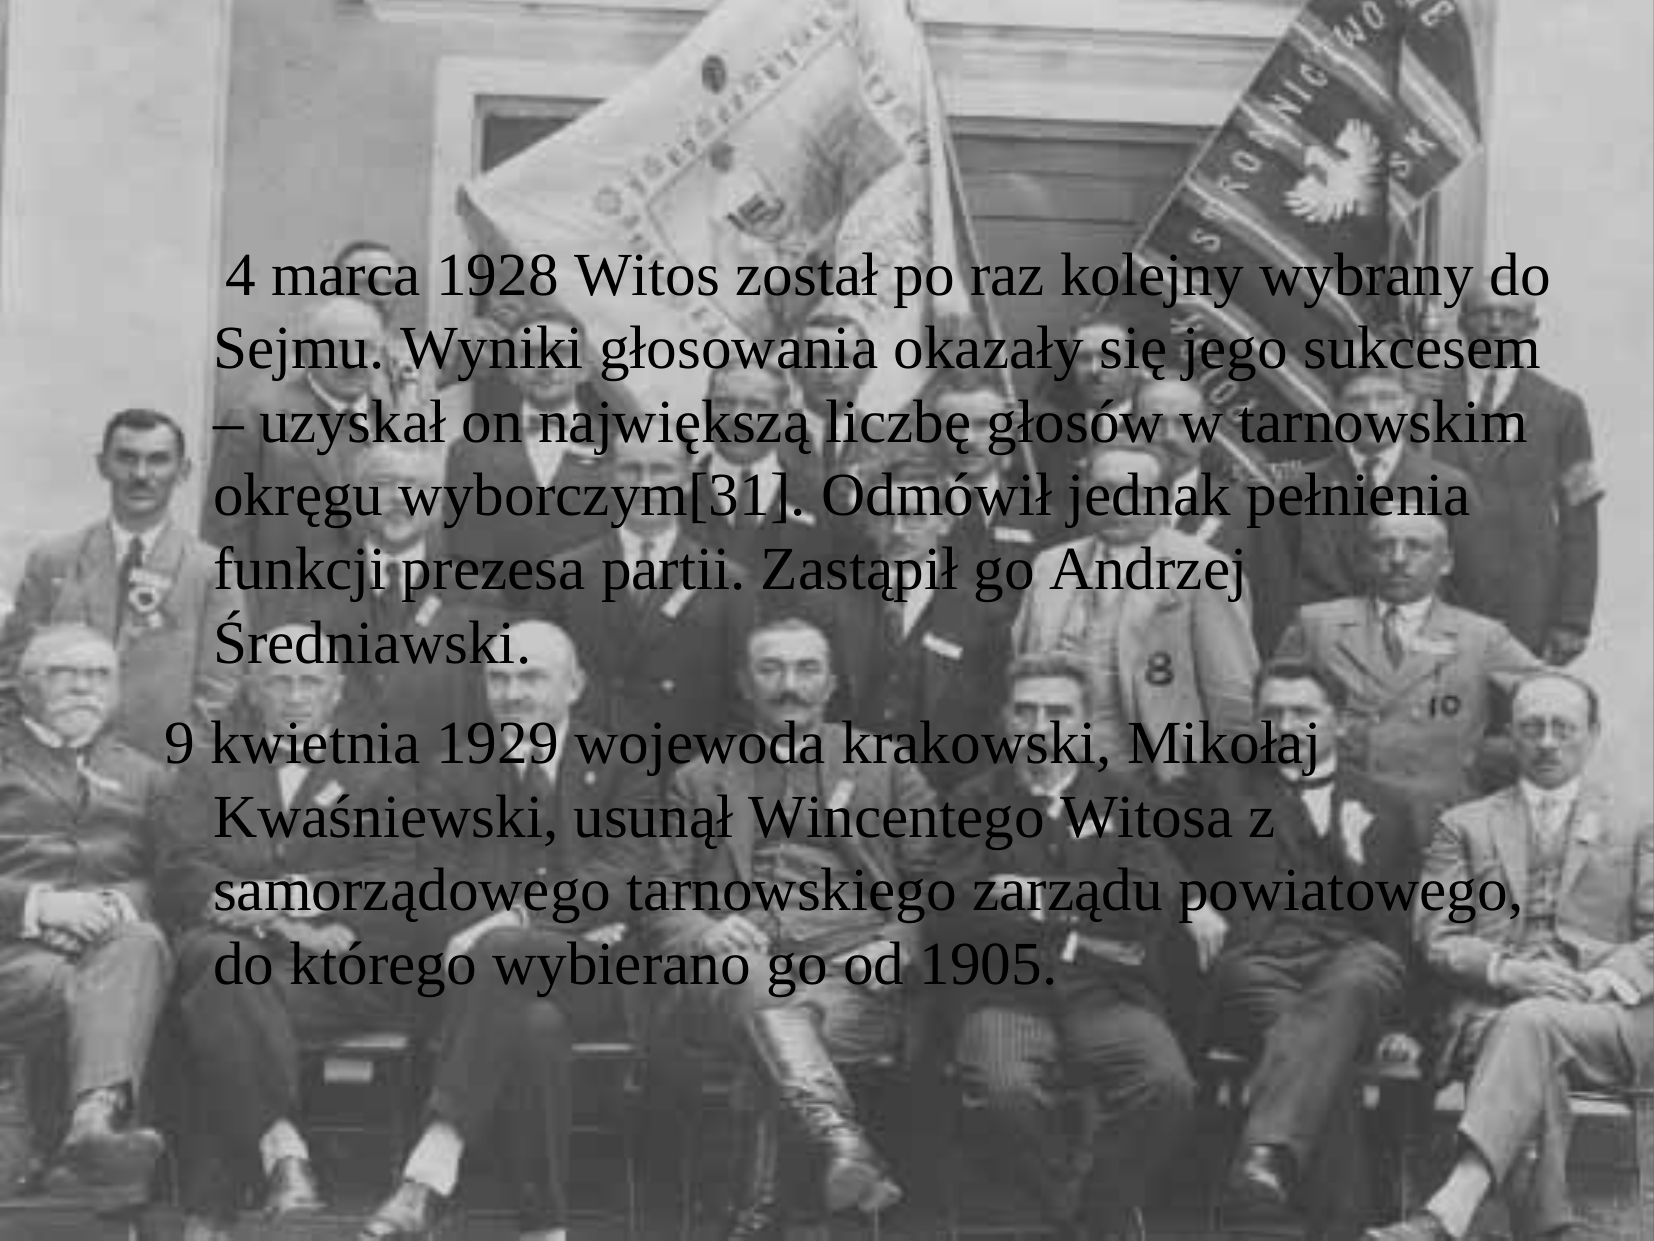

# 4 marca 1928 Witos został po raz kolejny wybrany do Sejmu. Wyniki głosowania okazały się jego sukcesem – uzyskał on największą liczbę głosów w tarnowskim okręgu wyborczym[31]. Odmówił jednak pełnienia funkcji prezesa partii. Zastąpił go Andrzej Średniawski.
9 kwietnia 1929 wojewoda krakowski, Mikołaj Kwaśniewski, usunął Wincentego Witosa z samorządowego tarnowskiego zarządu powiatowego, do którego wybierano go od 1905.